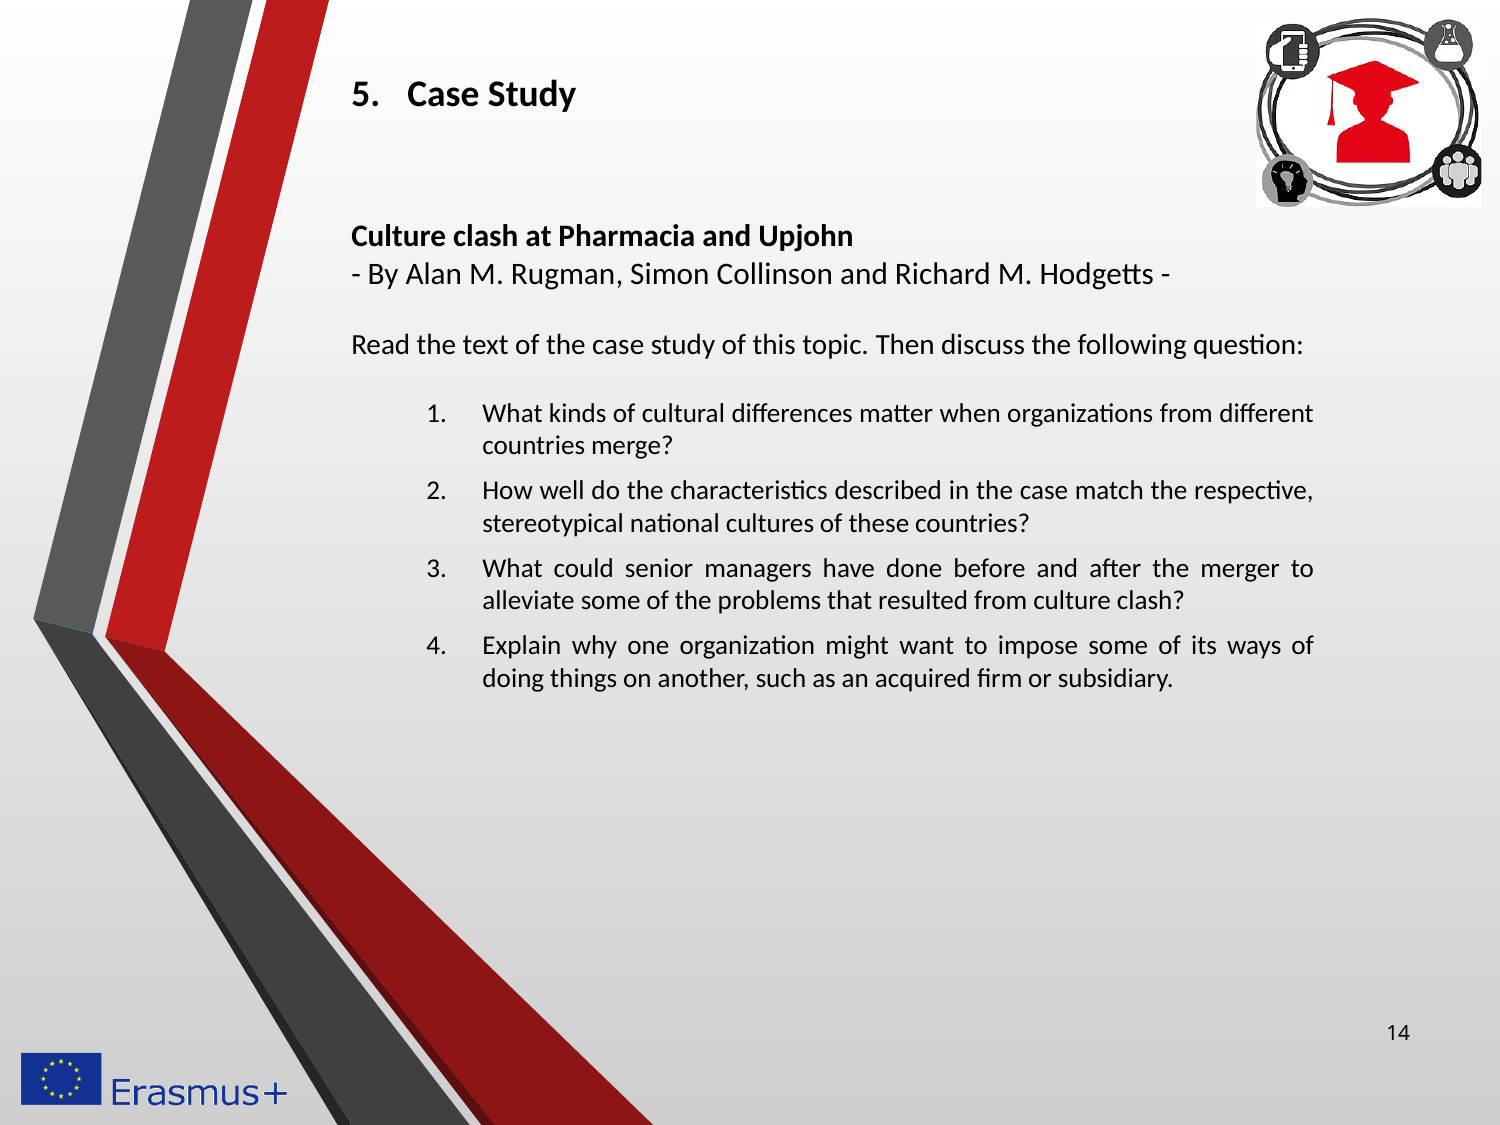

Case Study
Culture clash at Pharmacia and Upjohn
- By Alan M. Rugman, Simon Collinson and Richard M. Hodgetts -
Read the text of the case study of this topic. Then discuss the following question:
What kinds of cultural differences matter when organizations from different countries merge?
How well do the characteristics described in the case match the respective, stereotypical national cultures of these countries?
What could senior managers have done before and after the merger to alleviate some of the problems that resulted from culture clash?
Explain why one organization might want to impose some of its ways of doing things on another, such as an acquired firm or subsidiary.